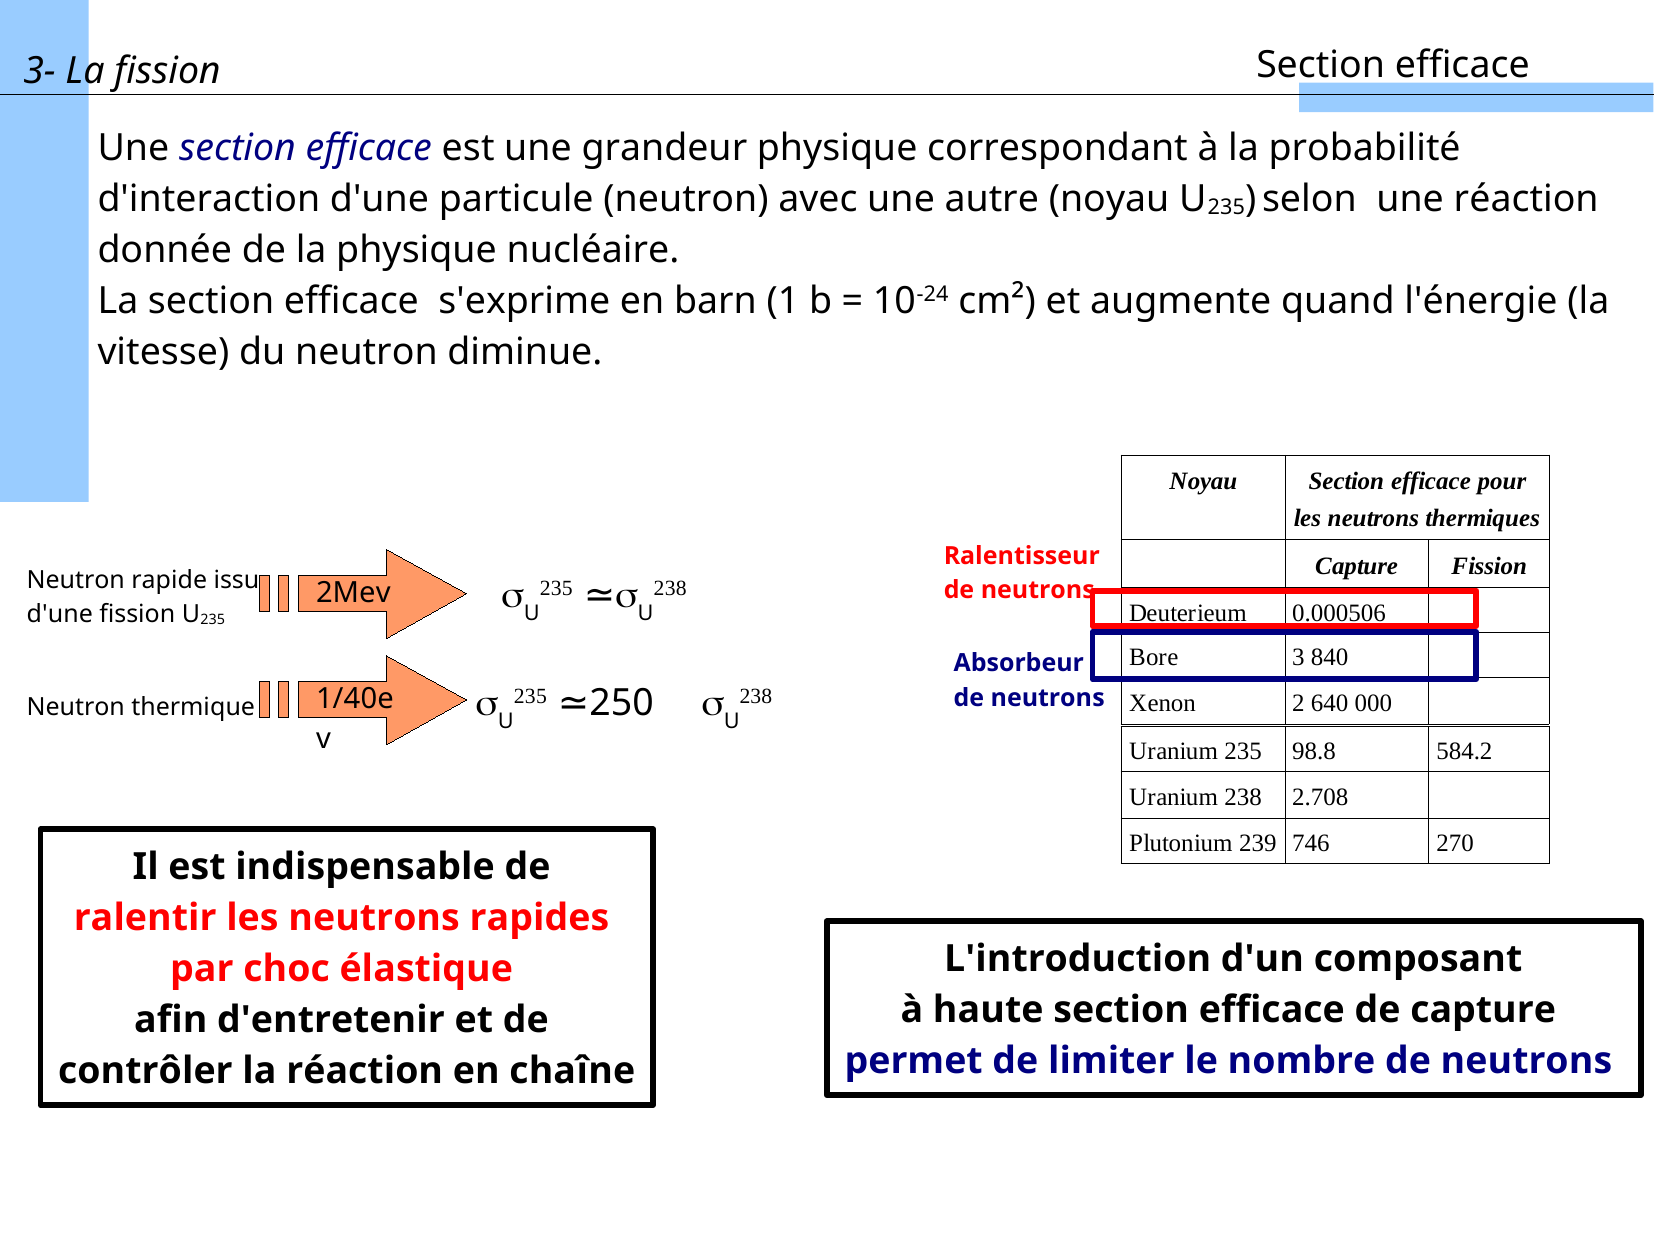

Section efficace
3- La fission
Une section efficace est une grandeur physique correspondant à la probabilité d'interaction d'une particule (neutron) avec une autre (noyau U235) selon une réaction donnée de la physique nucléaire.
La section efficace s'exprime en barn (1 b = 10-24 cm²) et augmente quand l'énergie (la vitesse) du neutron diminue.
Ralentisseur
de neutrons
2Mev
Neutron rapide issu
d'une fission U235
 U235 ≃U238
1/40ev
U235 ≃250 U238
Neutron thermique
Absorbeur
de neutrons
Il est indispensable de
ralentir les neutrons rapides
par choc élastique
afin d'entretenir et de
contrôler la réaction en chaîne
 L'introduction d'un composant
à haute section efficace de capture
permet de limiter le nombre de neutrons